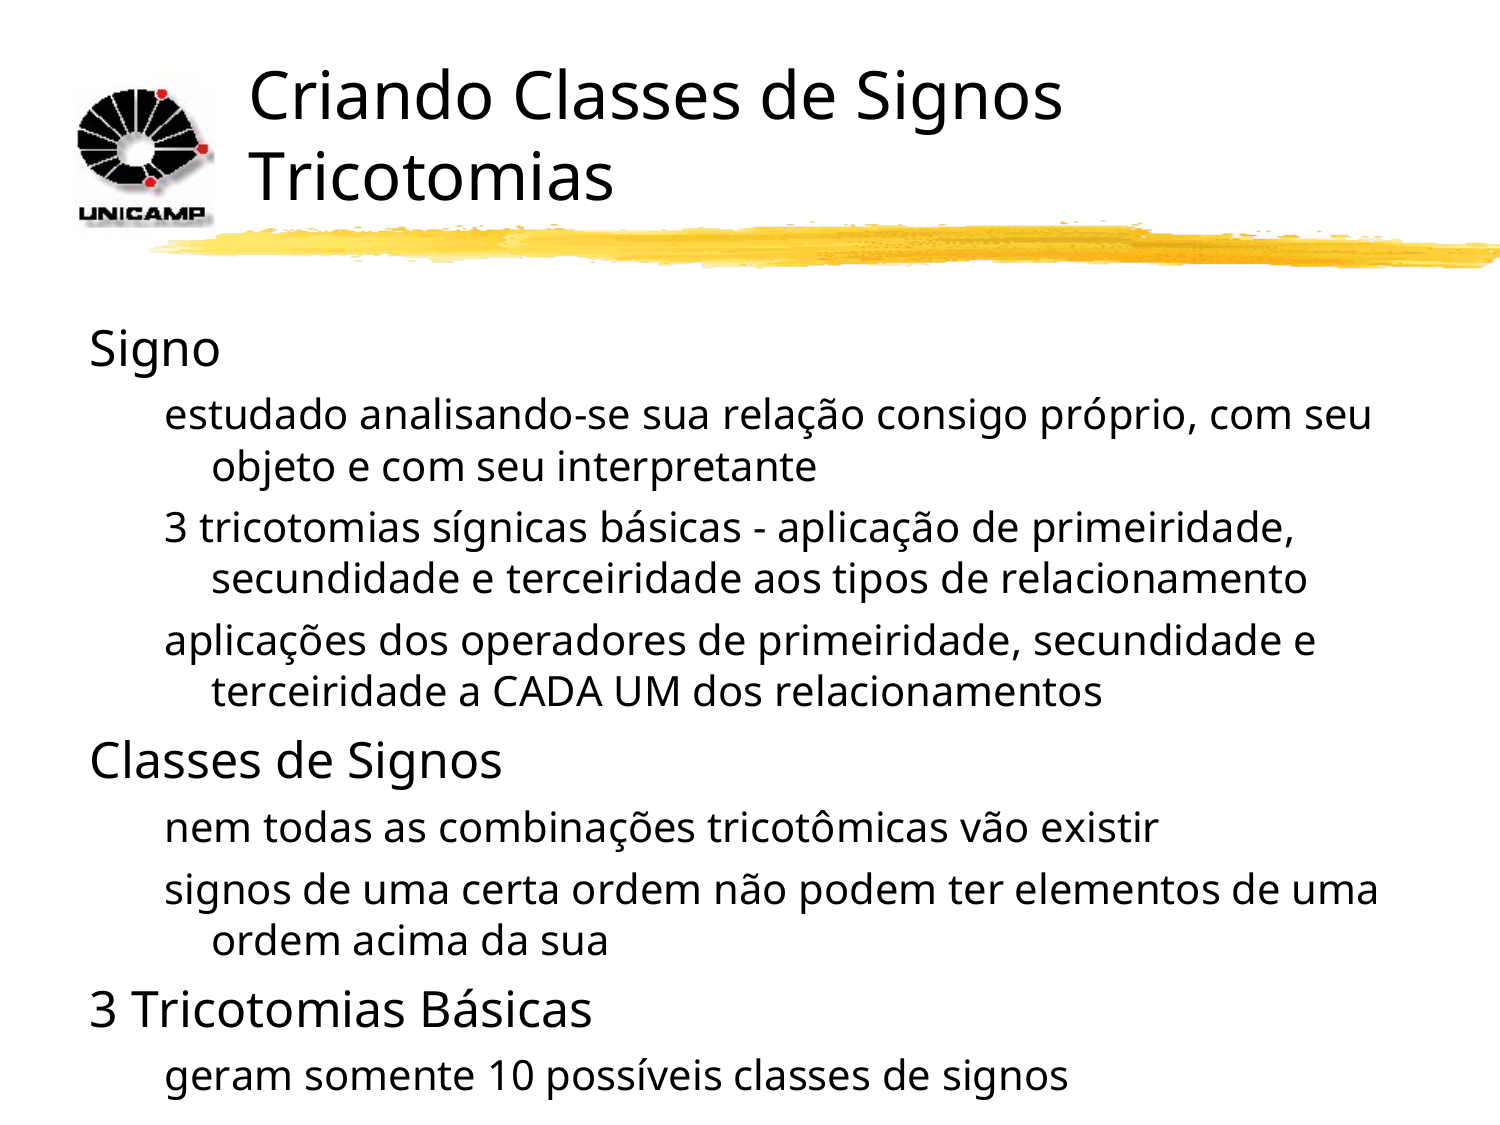

# Criando Classes de Signos Tricotomias
Signo
estudado analisando-se sua relação consigo próprio, com seu objeto e com seu interpretante
3 tricotomias sígnicas básicas - aplicação de primeiridade, secundidade e terceiridade aos tipos de relacionamento
aplicações dos operadores de primeiridade, secundidade e terceiridade a CADA UM dos relacionamentos
Classes de Signos
nem todas as combinações tricotômicas vão existir
signos de uma certa ordem não podem ter elementos de uma ordem acima da sua
3 Tricotomias Básicas
geram somente 10 possíveis classes de signos